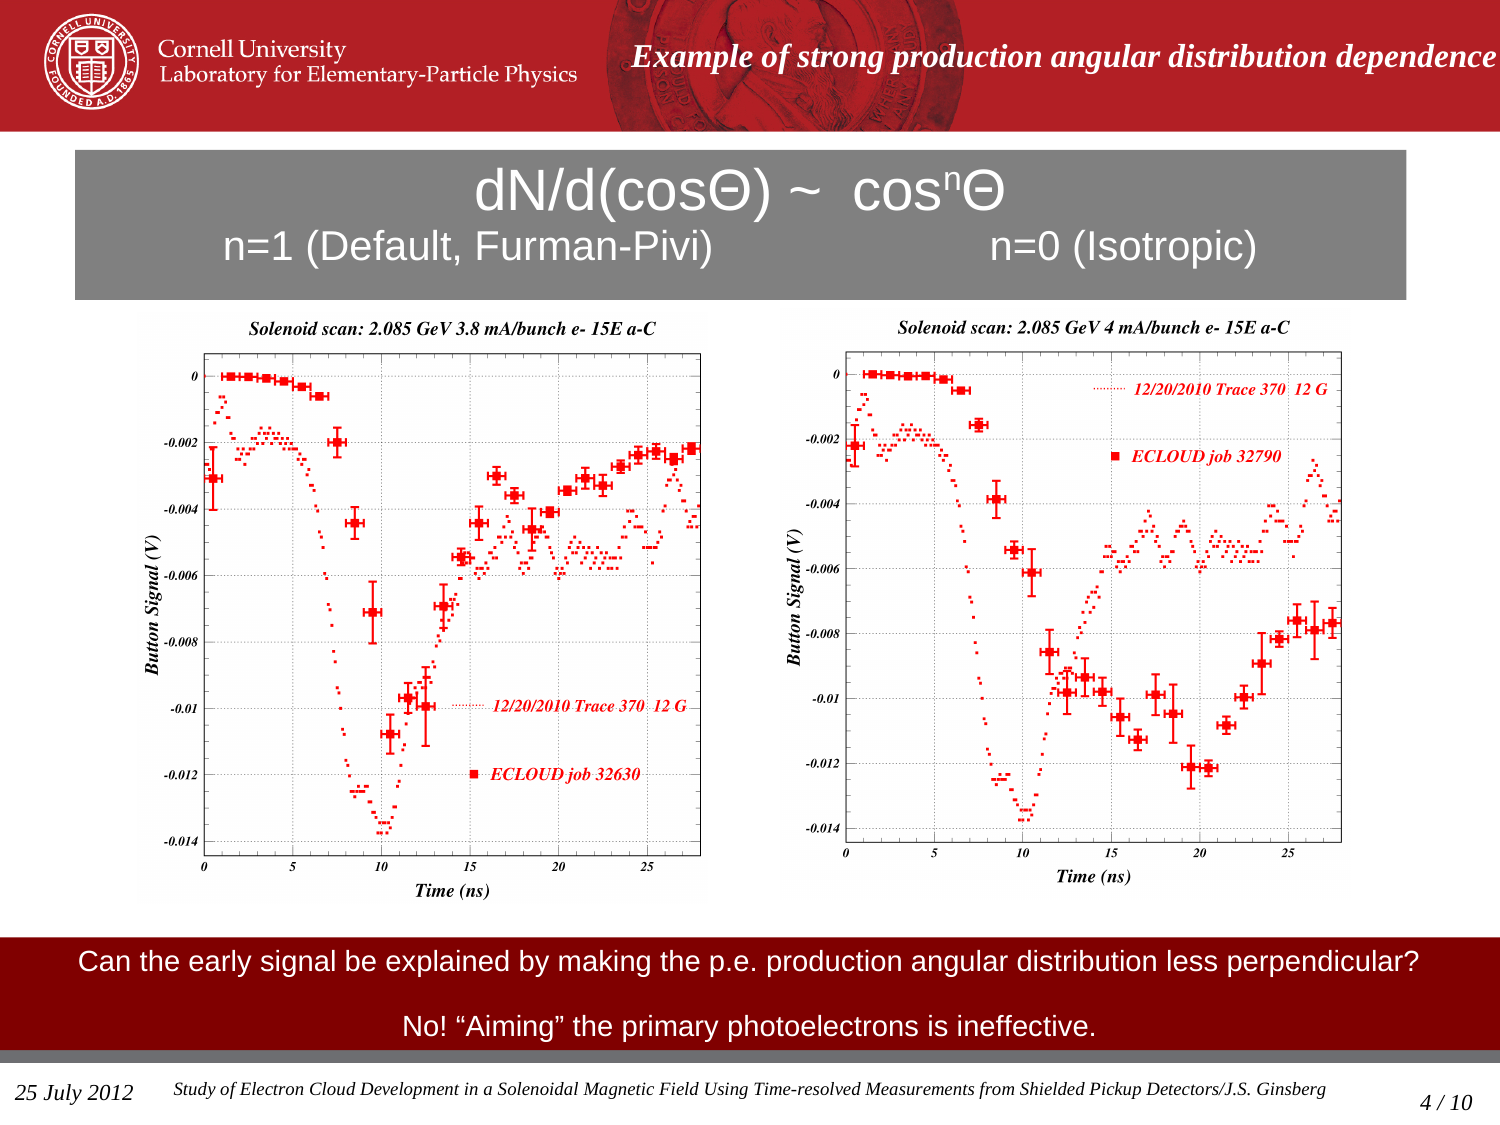

Example of strong production angular distribution dependence
dN/d(cosΘ) ~ cosnΘ
n=1 (Default, Furman-Pivi) n=0 (Isotropic)
n
Can the early signal be explained by making the p.e. production angular distribution less perpendicular?
No! “Aiming” the primary photoelectrons is ineffective.